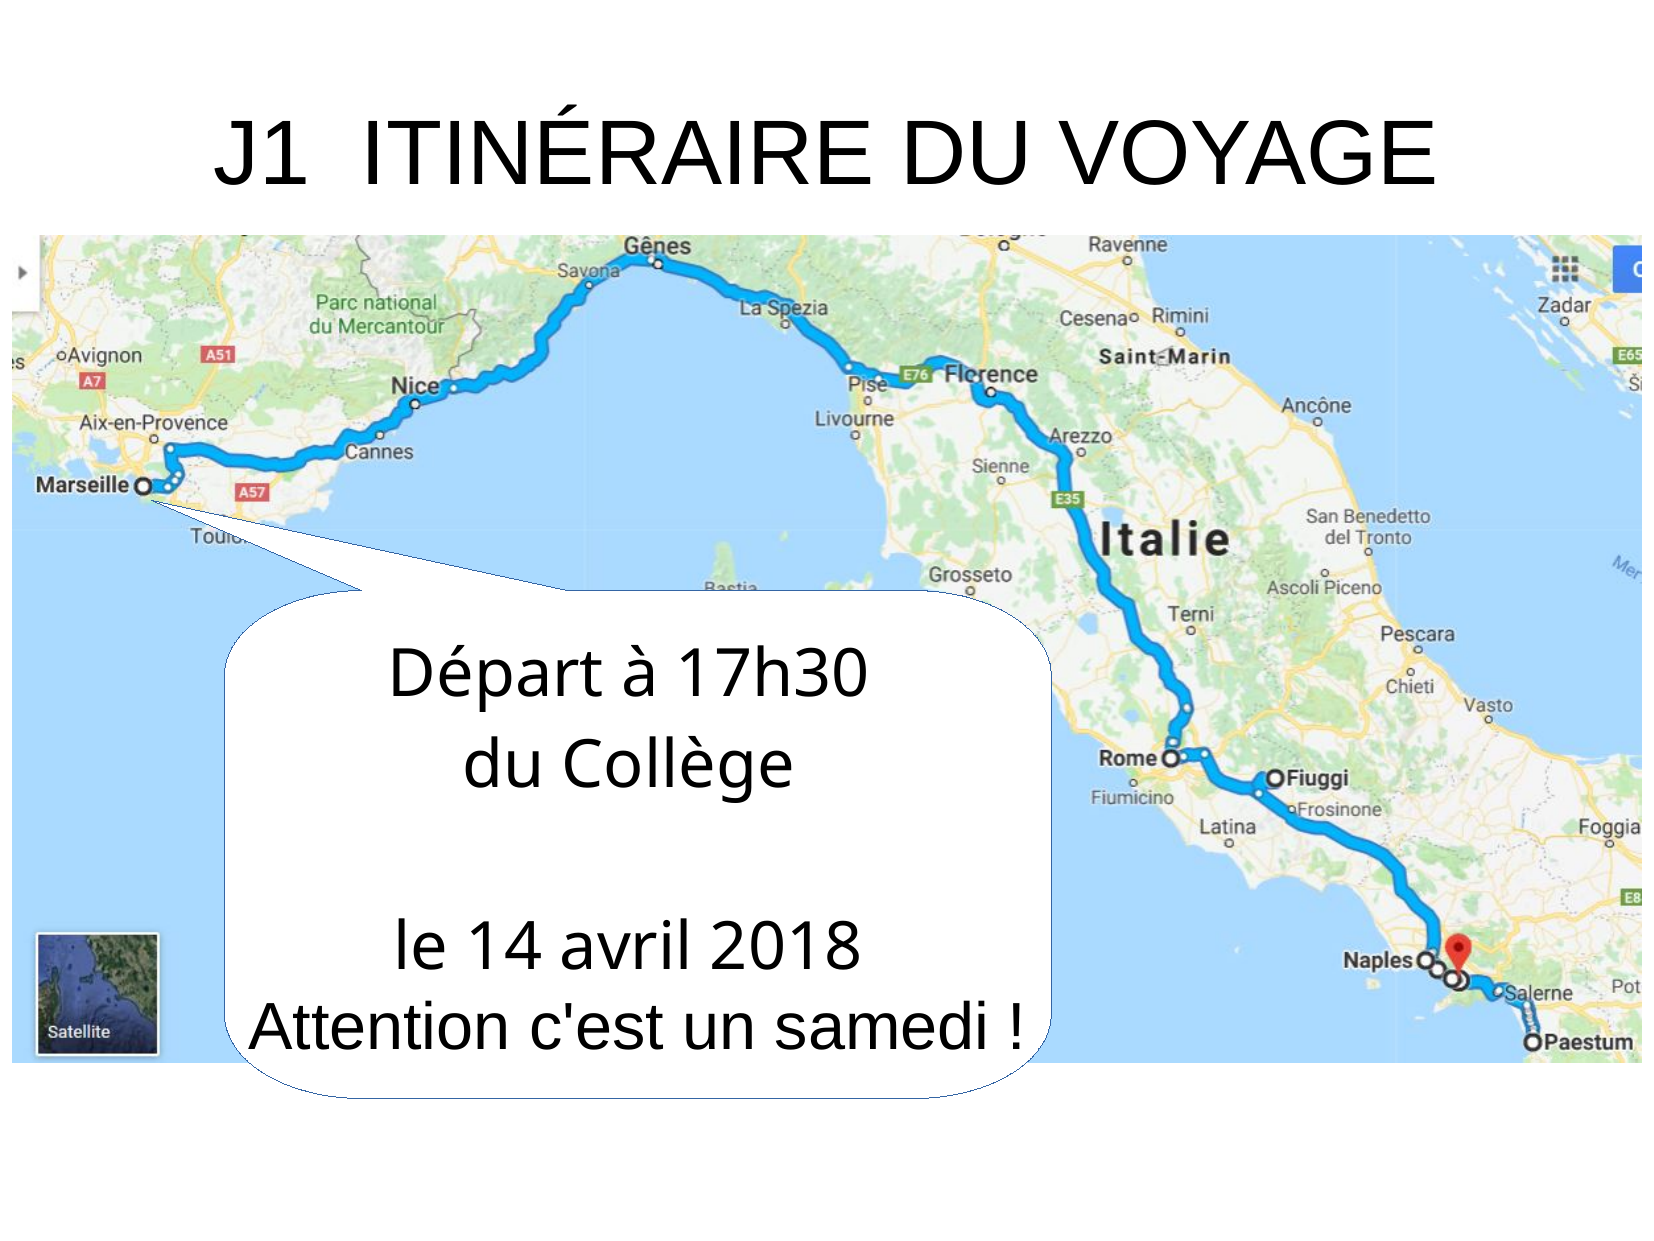

# J1 ITINÉRAIRE DU VOYAGE
Départ à 17h30
du Collège
le 14 avril 2018
Attention c'est un samedi !